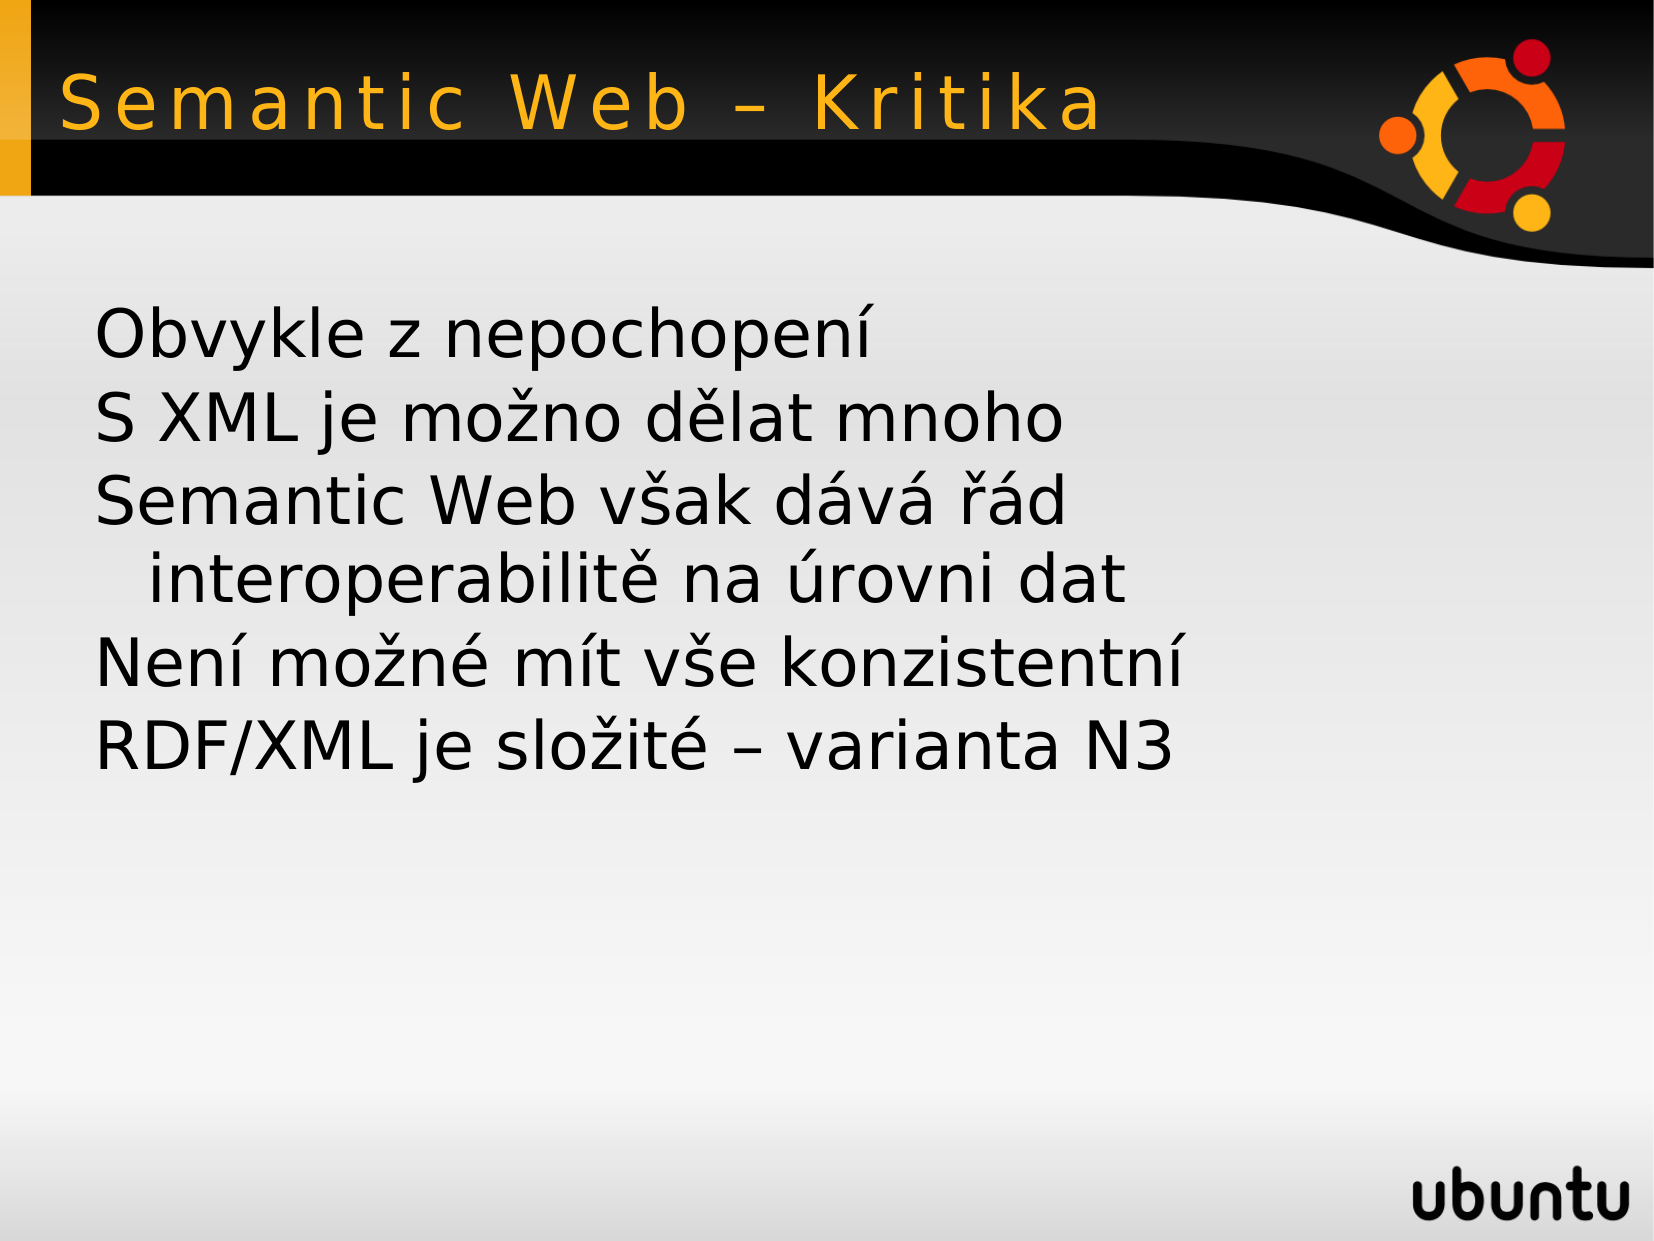

# Semantic Web – Kritika
Obvykle z nepochopení
S XML je možno dělat mnoho
Semantic Web však dává řád interoperabilitě na úrovni dat
Není možné mít vše konzistentní
RDF/XML je složité – varianta N3